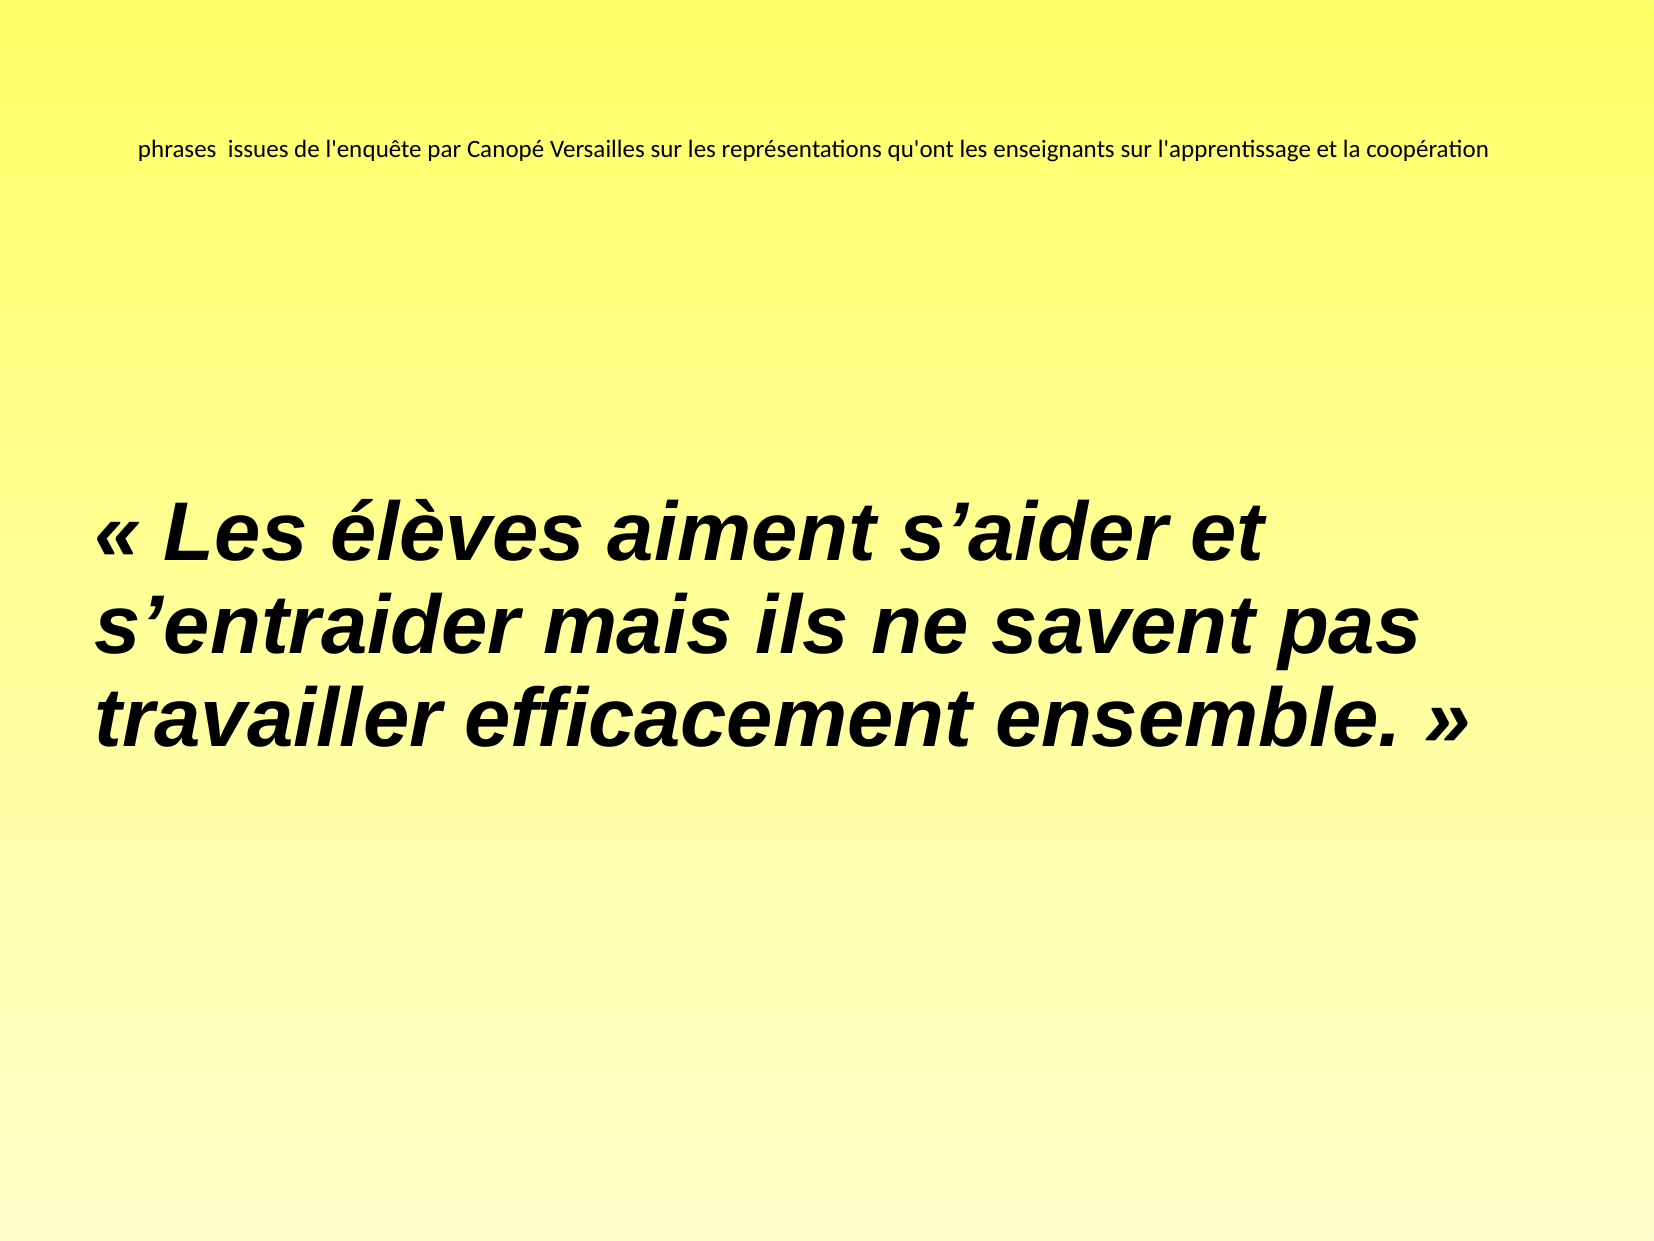

phrases issues de l'enquête par Canopé Versailles sur les représentations qu'ont les enseignants sur l'apprentissage et la coopération
# « Les élèves aiment s’aider et s’entraider mais ils ne savent pas travailler efficacement ensemble. »